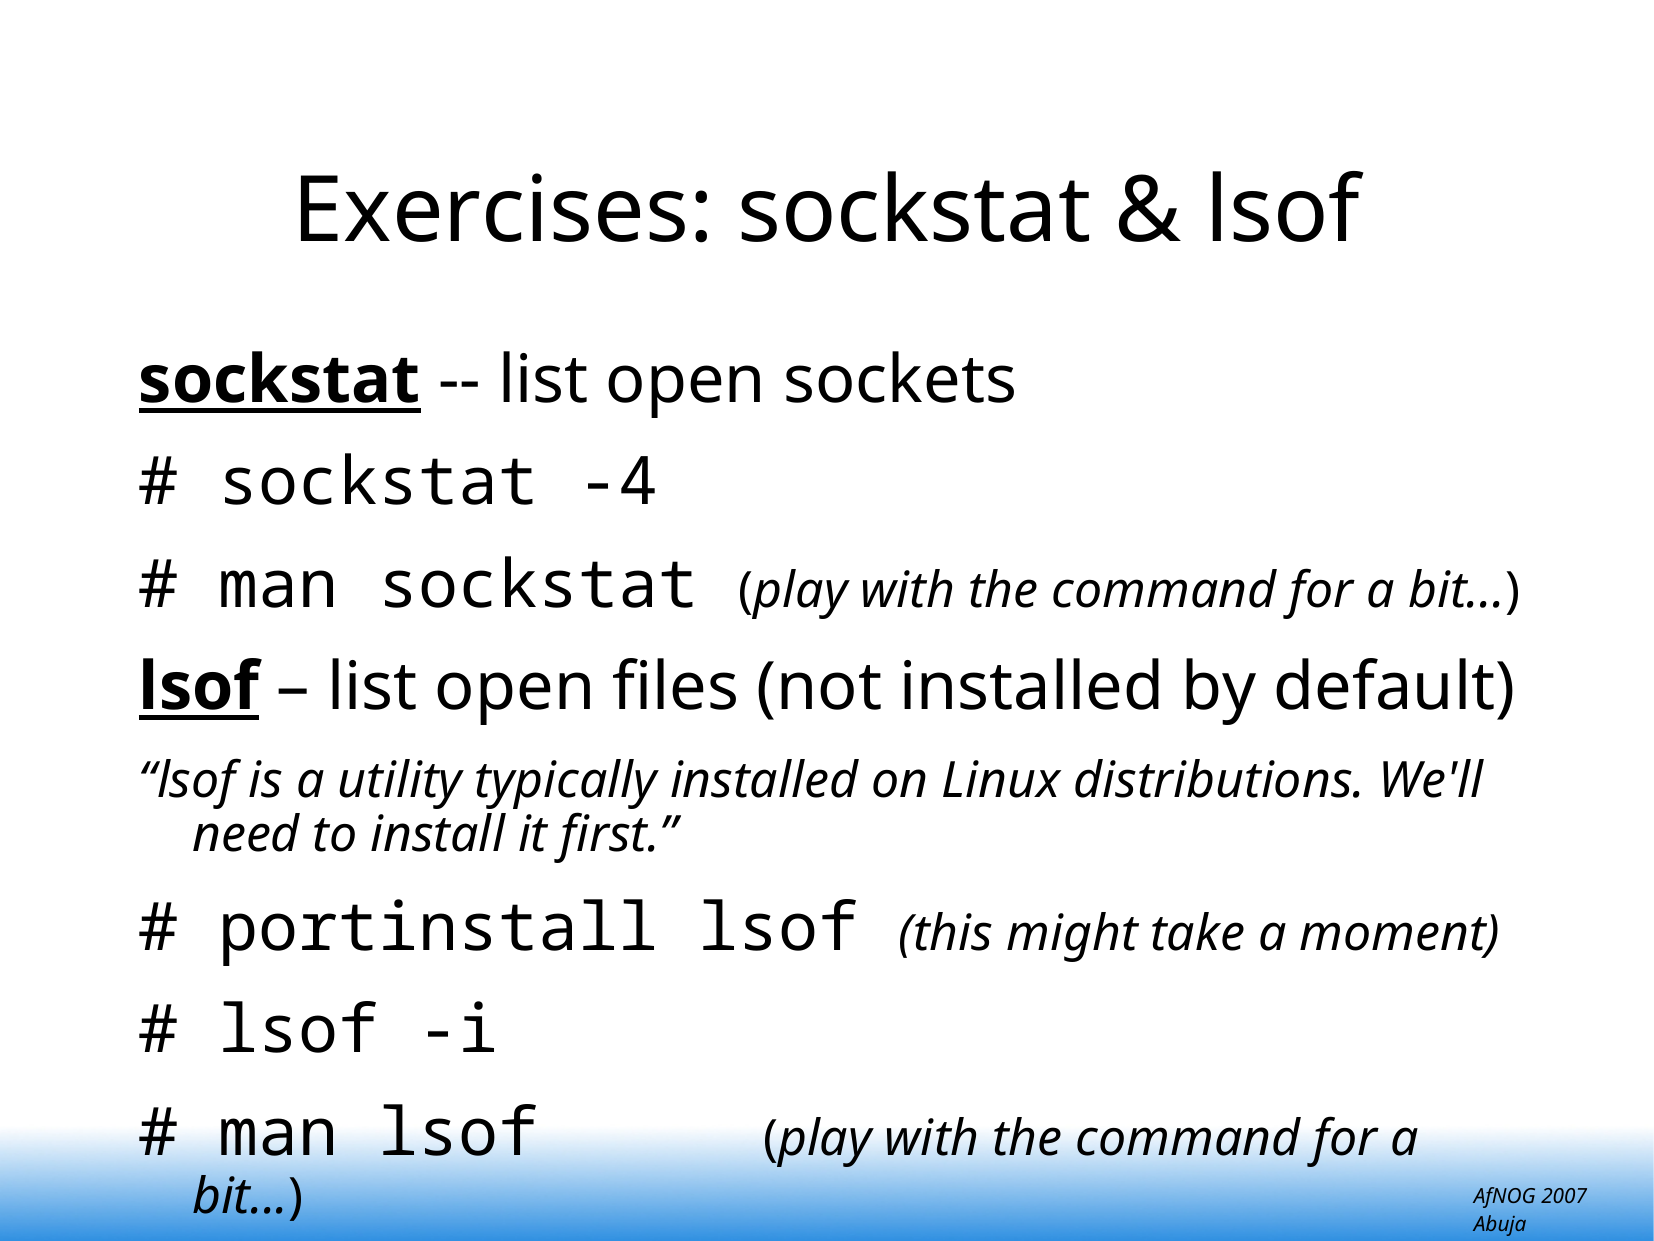

# Exercises: sockstat & lsof
sockstat -- list open sockets
# sockstat -4
# man sockstat (play with the command for a bit...)
lsof – list open files (not installed by default)
“lsof is a utility typically installed on Linux distributions. We'll need to install it first.”
# portinstall lsof (this might take a moment)
# lsof -i
# man lsof (play with the command for a bit...)